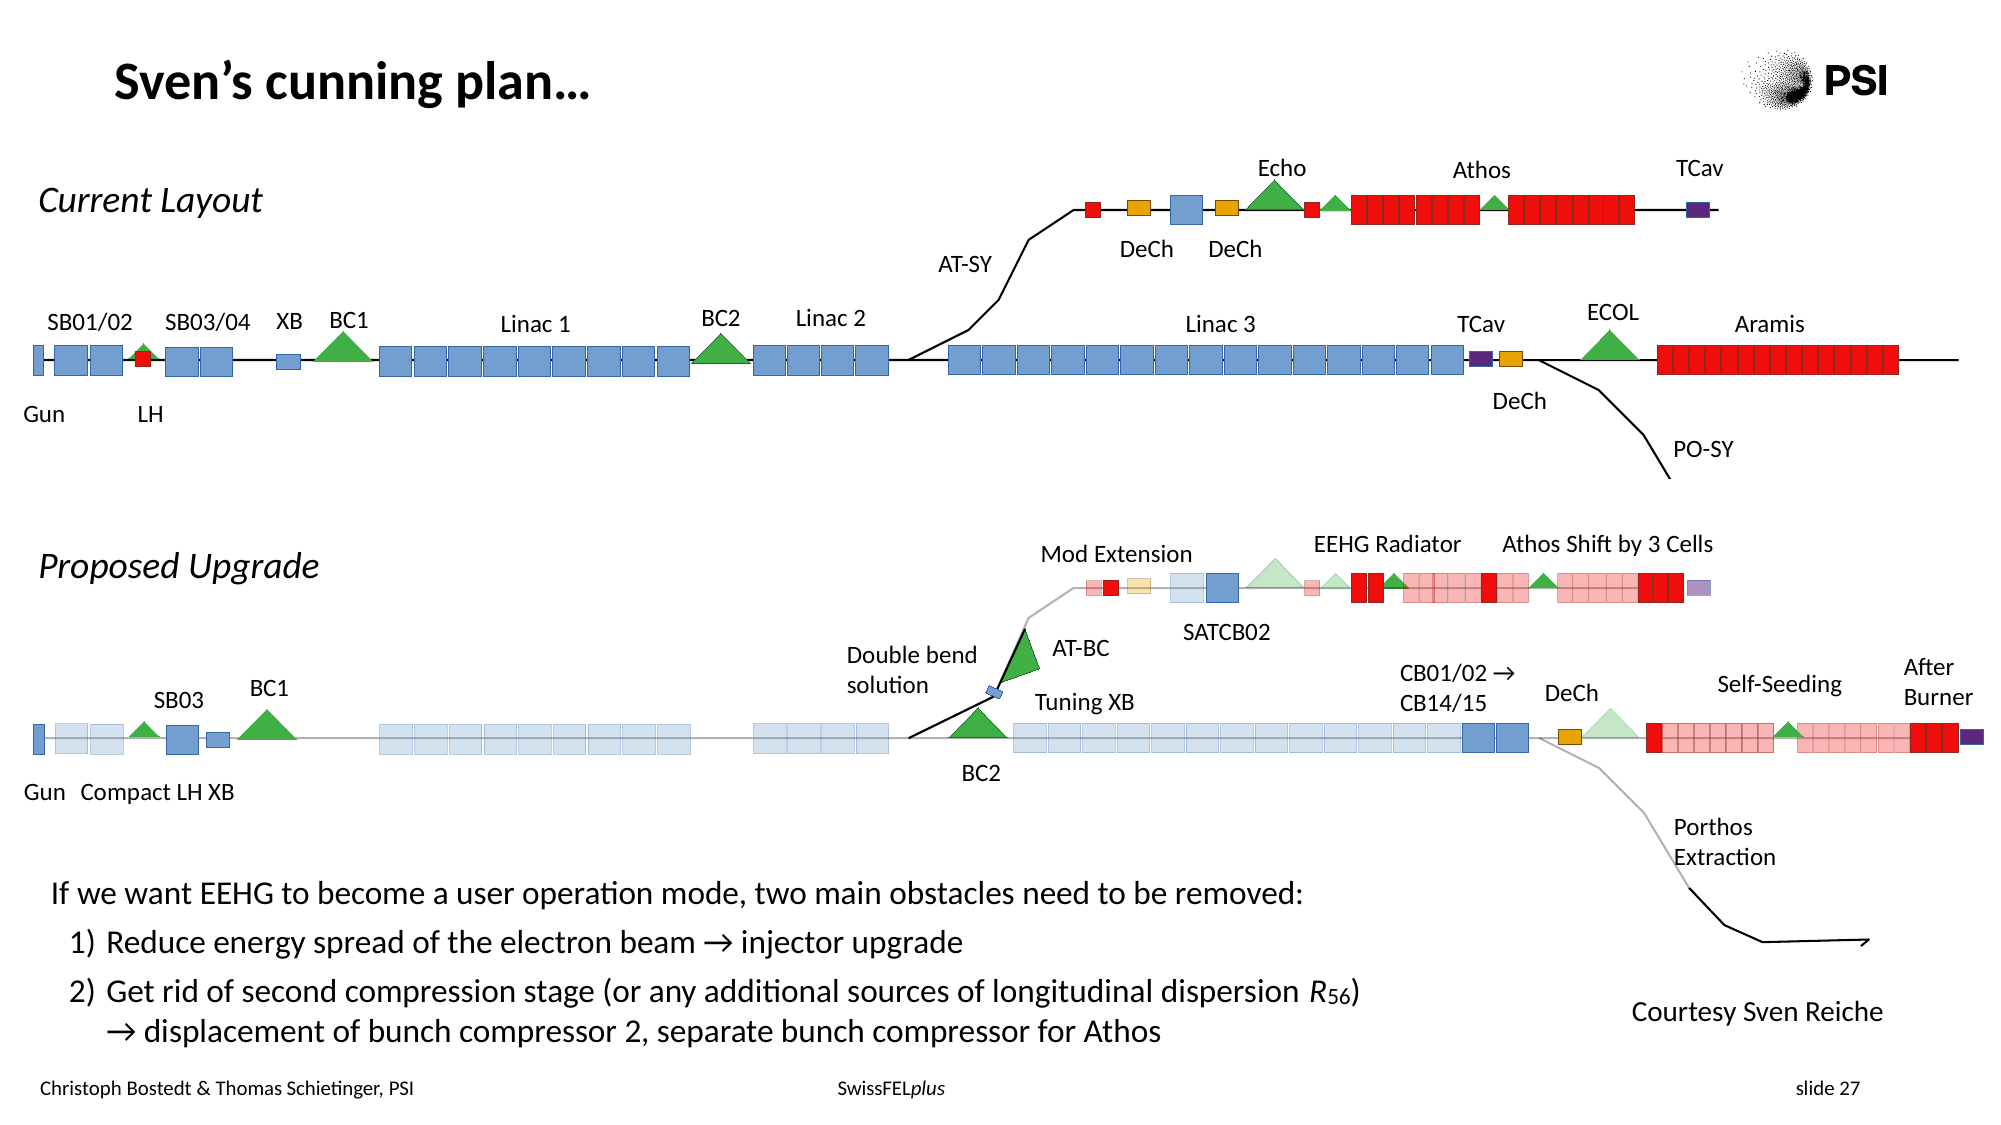

# Sven’s cunning plan…
Current Layout
Echo
TCav
Athos
DeCh
DeCh
AT-SY
ECOL
BC2
Linac 2
BC1
XB
SB01/02
SB03/04
Linac 1
Linac 3
TCav
Aramis
DeCh
Gun
LH
PO-SY
EEHG Radiator
Athos Shift by 3 Cells
Mod Extension
Proposed Upgrade
SATCB02
AT-BC
Double bend solution
After Burner
CB01/02 → CB14/15
Self-Seeding
BC1
DeCh
SB03
Tuning XB
BC2
Compact LH
XB
Gun
Porthos Extraction
If we want EEHG to become a user operation mode, two main obstacles need to be removed:
 Reduce energy spread of the electron beam → injector upgrade
 Get rid of second compression stage (or any additional sources of longitudinal dispersion R56)
 → displacement of bunch compressor 2, separate bunch compressor for Athos
Courtesy Sven Reiche
PSI Center for Accelerator Science and Engineering
27